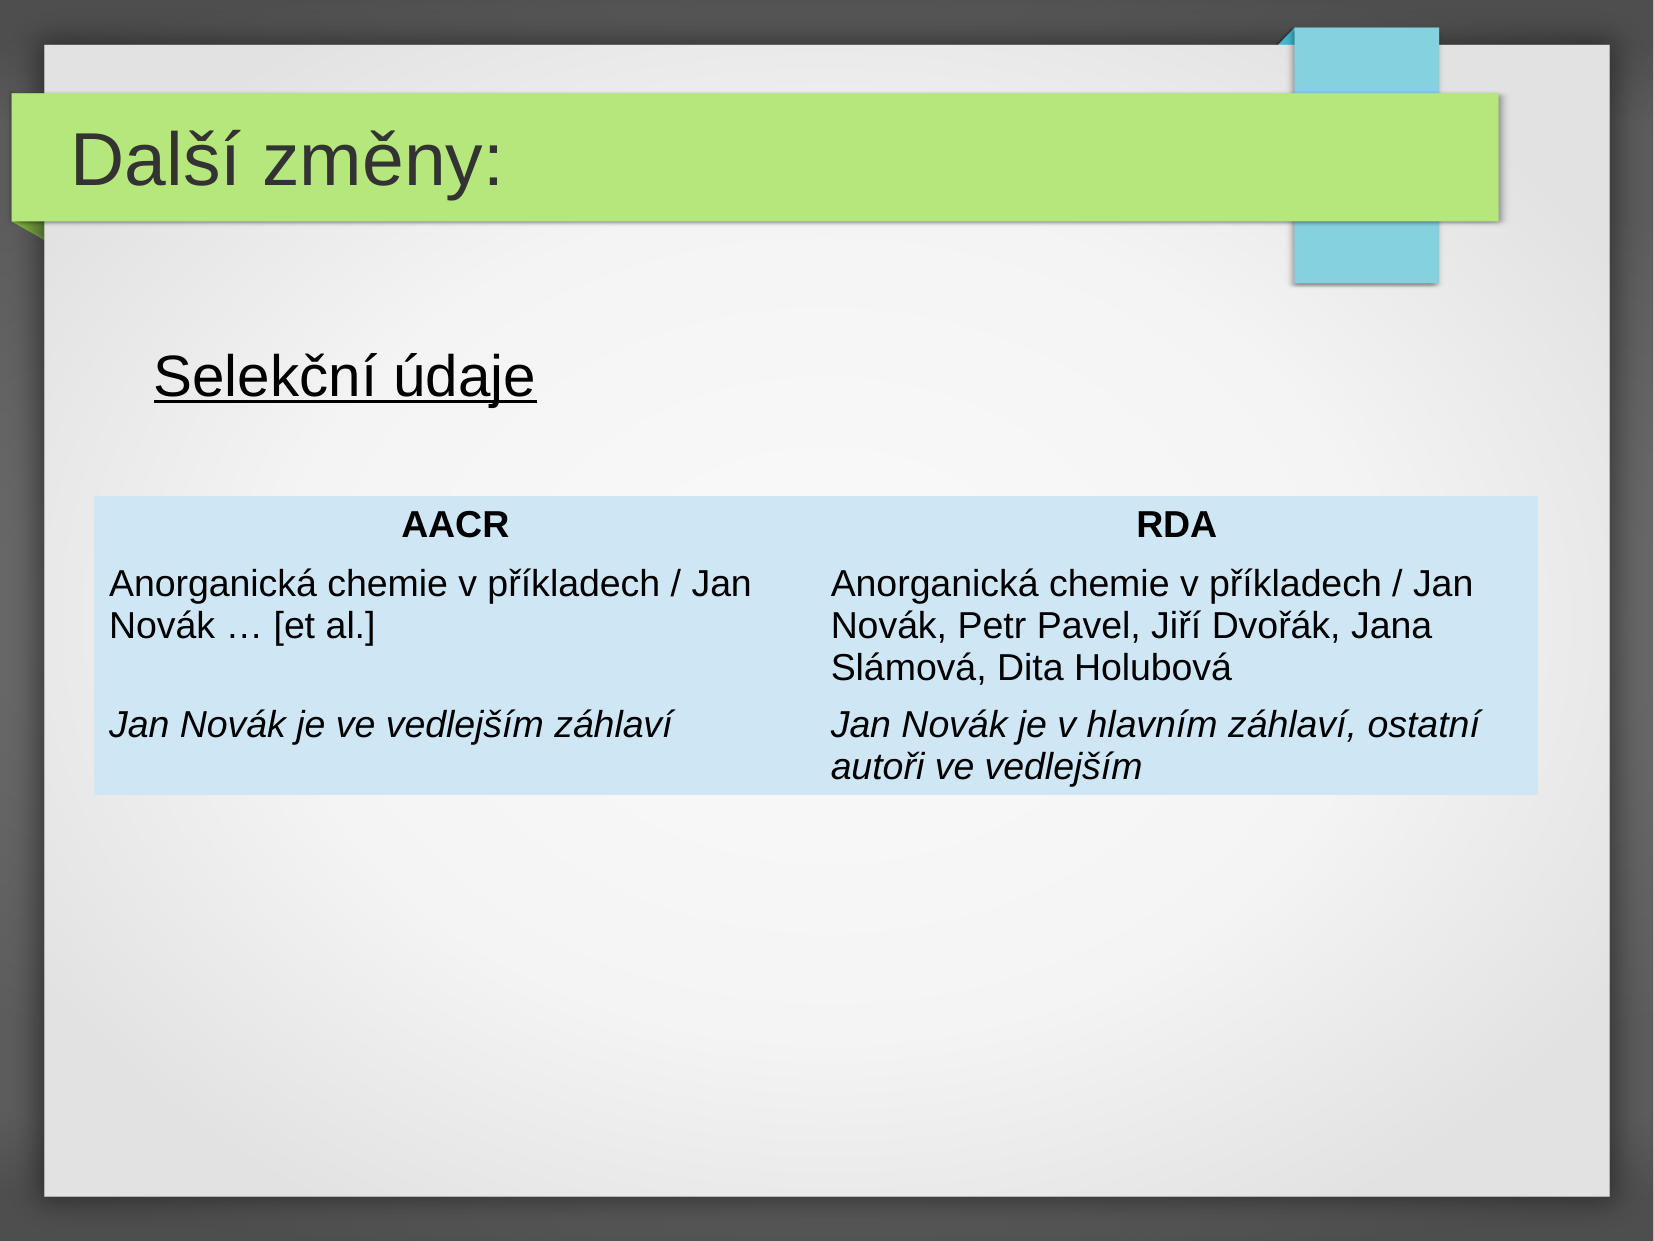

# Další změny:
Selekční údaje
| AACR | RDA |
| --- | --- |
| Anorganická chemie v příkladech / Jan Novák … [et al.] | Anorganická chemie v příkladech / Jan Novák, Petr Pavel, Jiří Dvořák, Jana Slámová, Dita Holubová |
| Jan Novák je ve vedlejším záhlaví | Jan Novák je v hlavním záhlaví, ostatní autoři ve vedlejším |